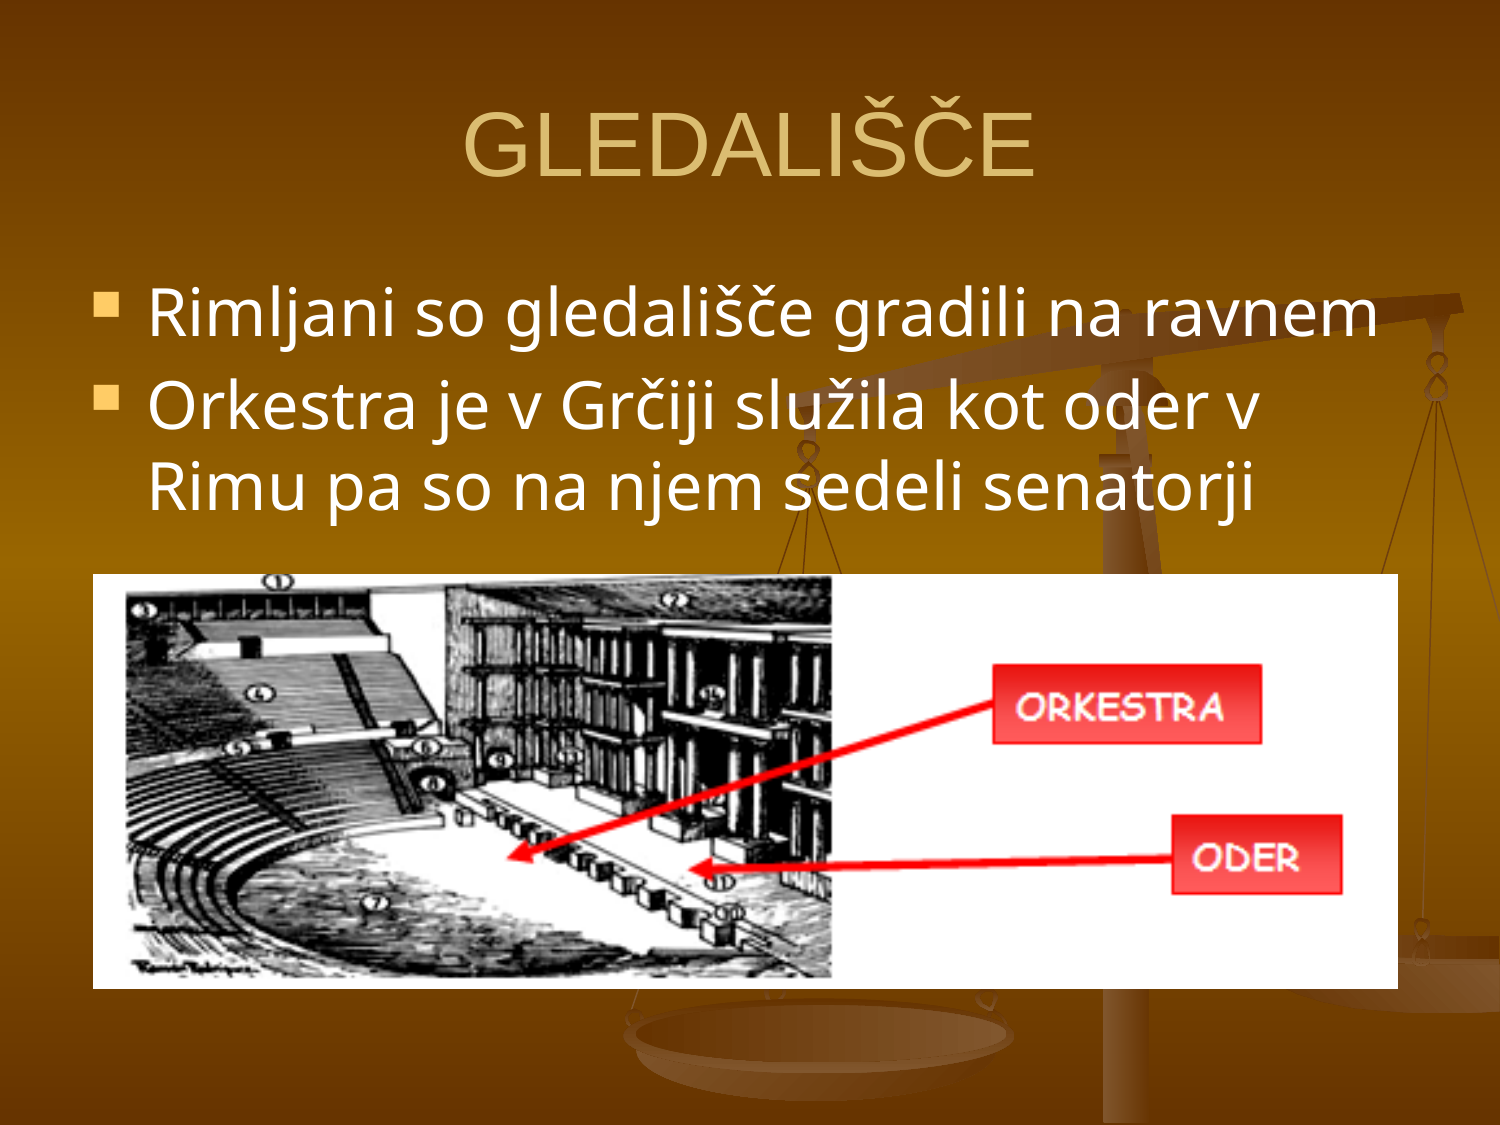

# GLEDALIŠČE
Rimljani so gledališče gradili na ravnem
Orkestra je v Grčiji služila kot oder v Rimu pa so na njem sedeli senatorji